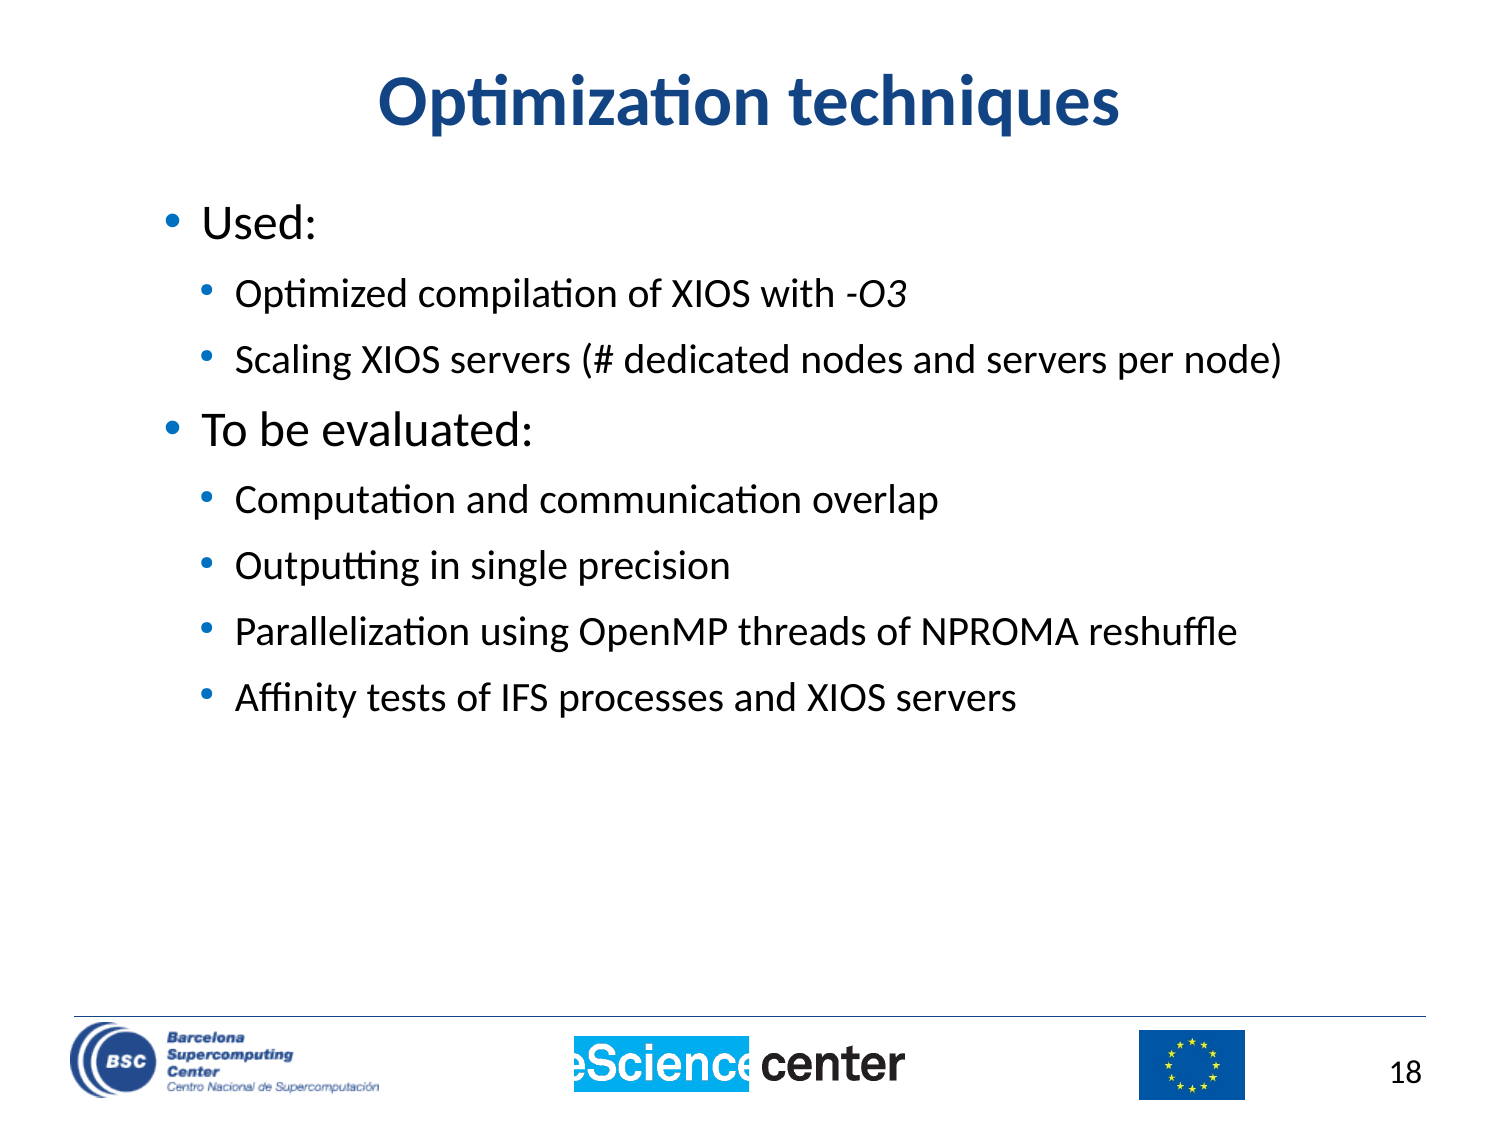

Optimization techniques
Used:
Optimized compilation of XIOS with -O3
Scaling XIOS servers (# dedicated nodes and servers per node)
To be evaluated:
Computation and communication overlap
Outputting in single precision
Parallelization using OpenMP threads of NPROMA reshuffle
Affinity tests of IFS processes and XIOS servers